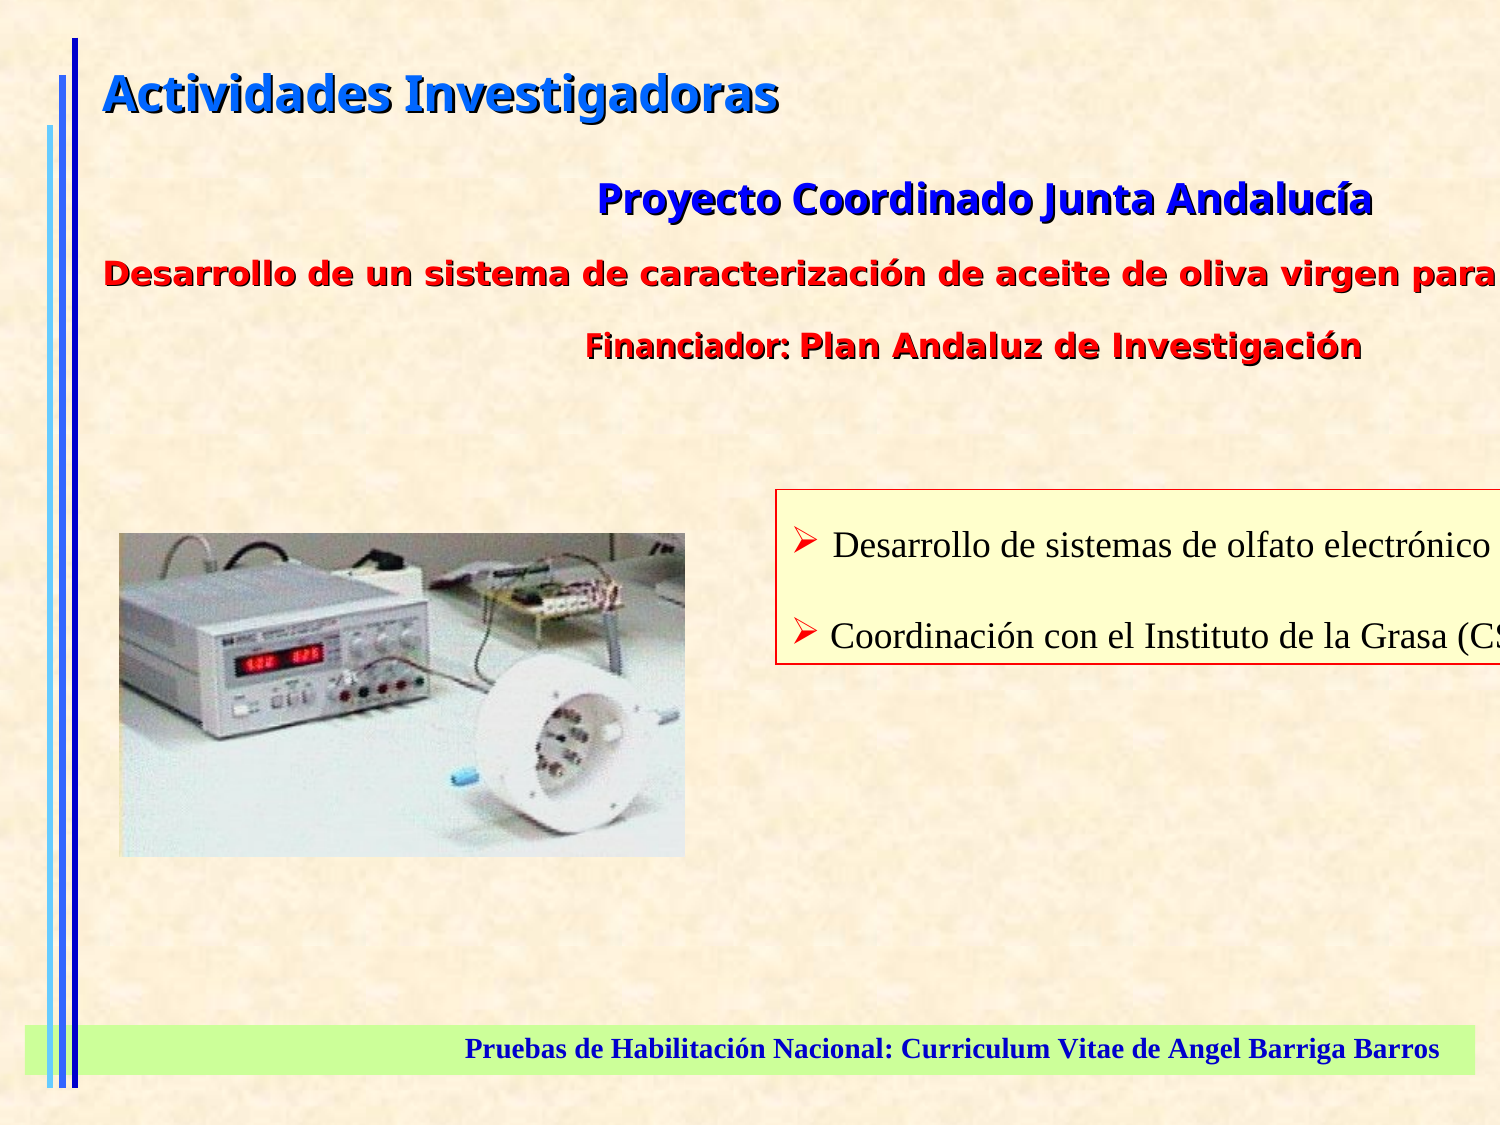

Actividades Investigadoras
Proyecto Coordinado Junta Andalucía
Desarrollo de un sistema de caracterización de aceite de oliva virgen para operación en línea
Financiador: Plan Andaluz de Investigación
 Desarrollo de sistemas de olfato electrónico para la caracterización de aceites de oliva
 Coordinación con el Instituto de la Grasa (CSIC)